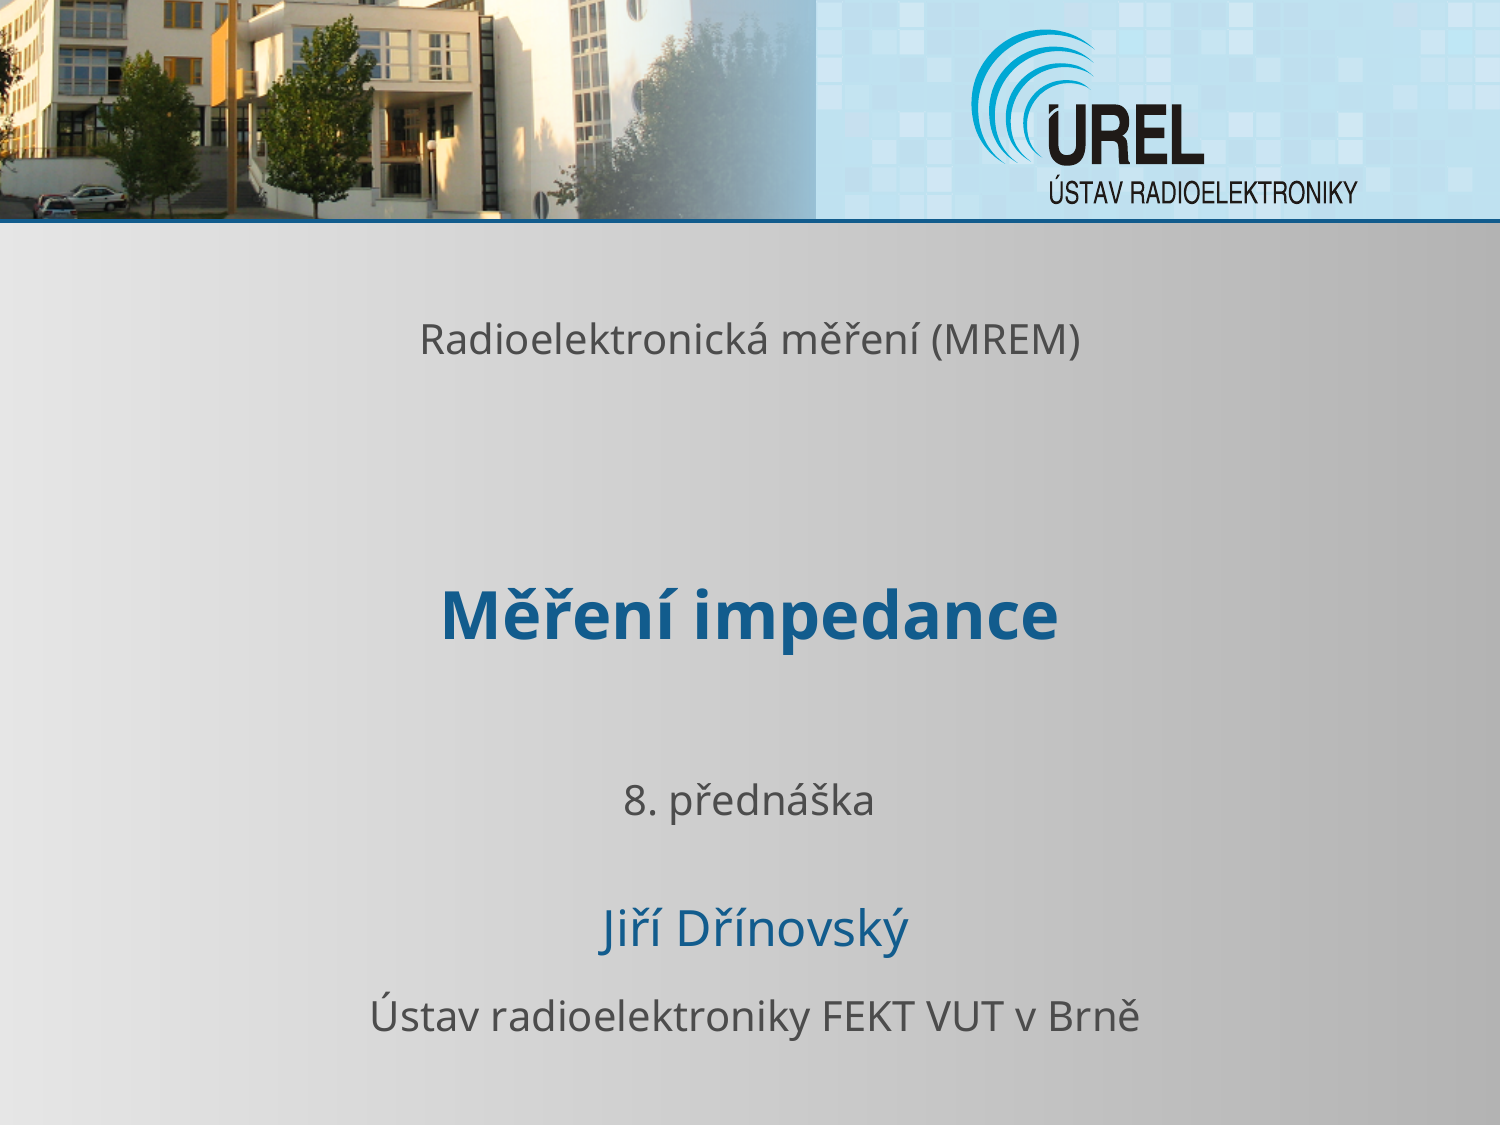

Radioelektronická měření (MREM)
Měření impedance
8. přednáška
Jiří Dřínovský
Ústav radioelektroniky FEKT VUT v Brně